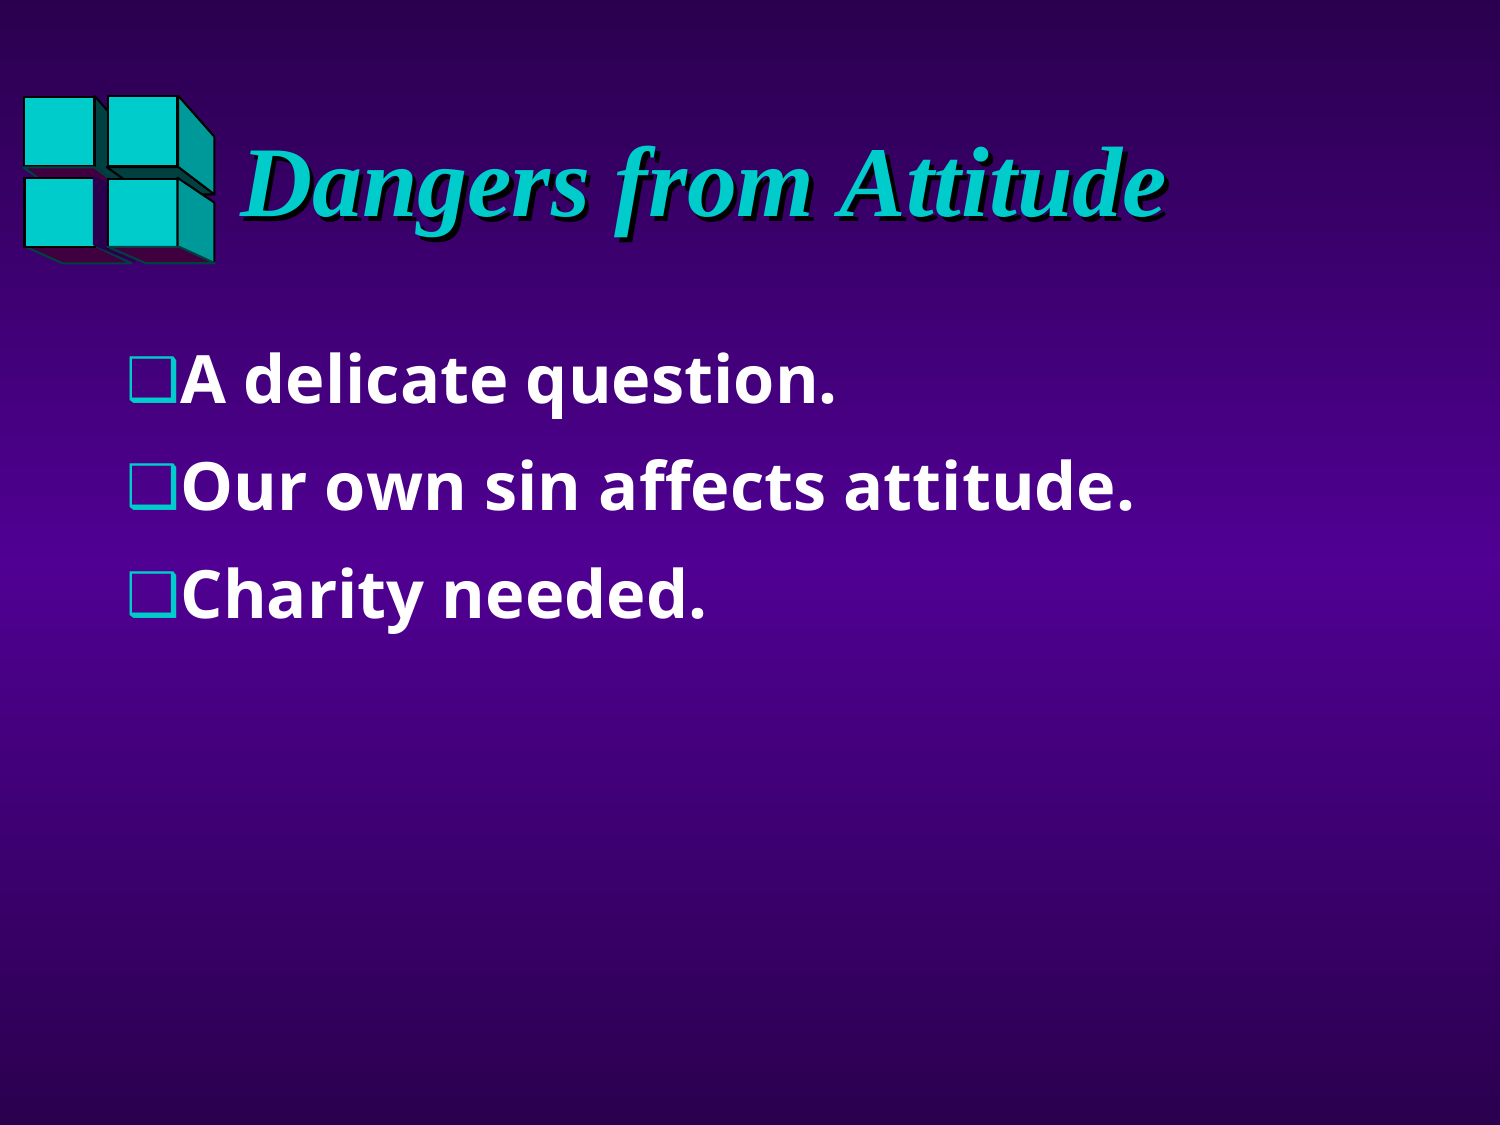

# Dangers from Attitude
A delicate question.
Our own sin affects attitude.
Charity needed.